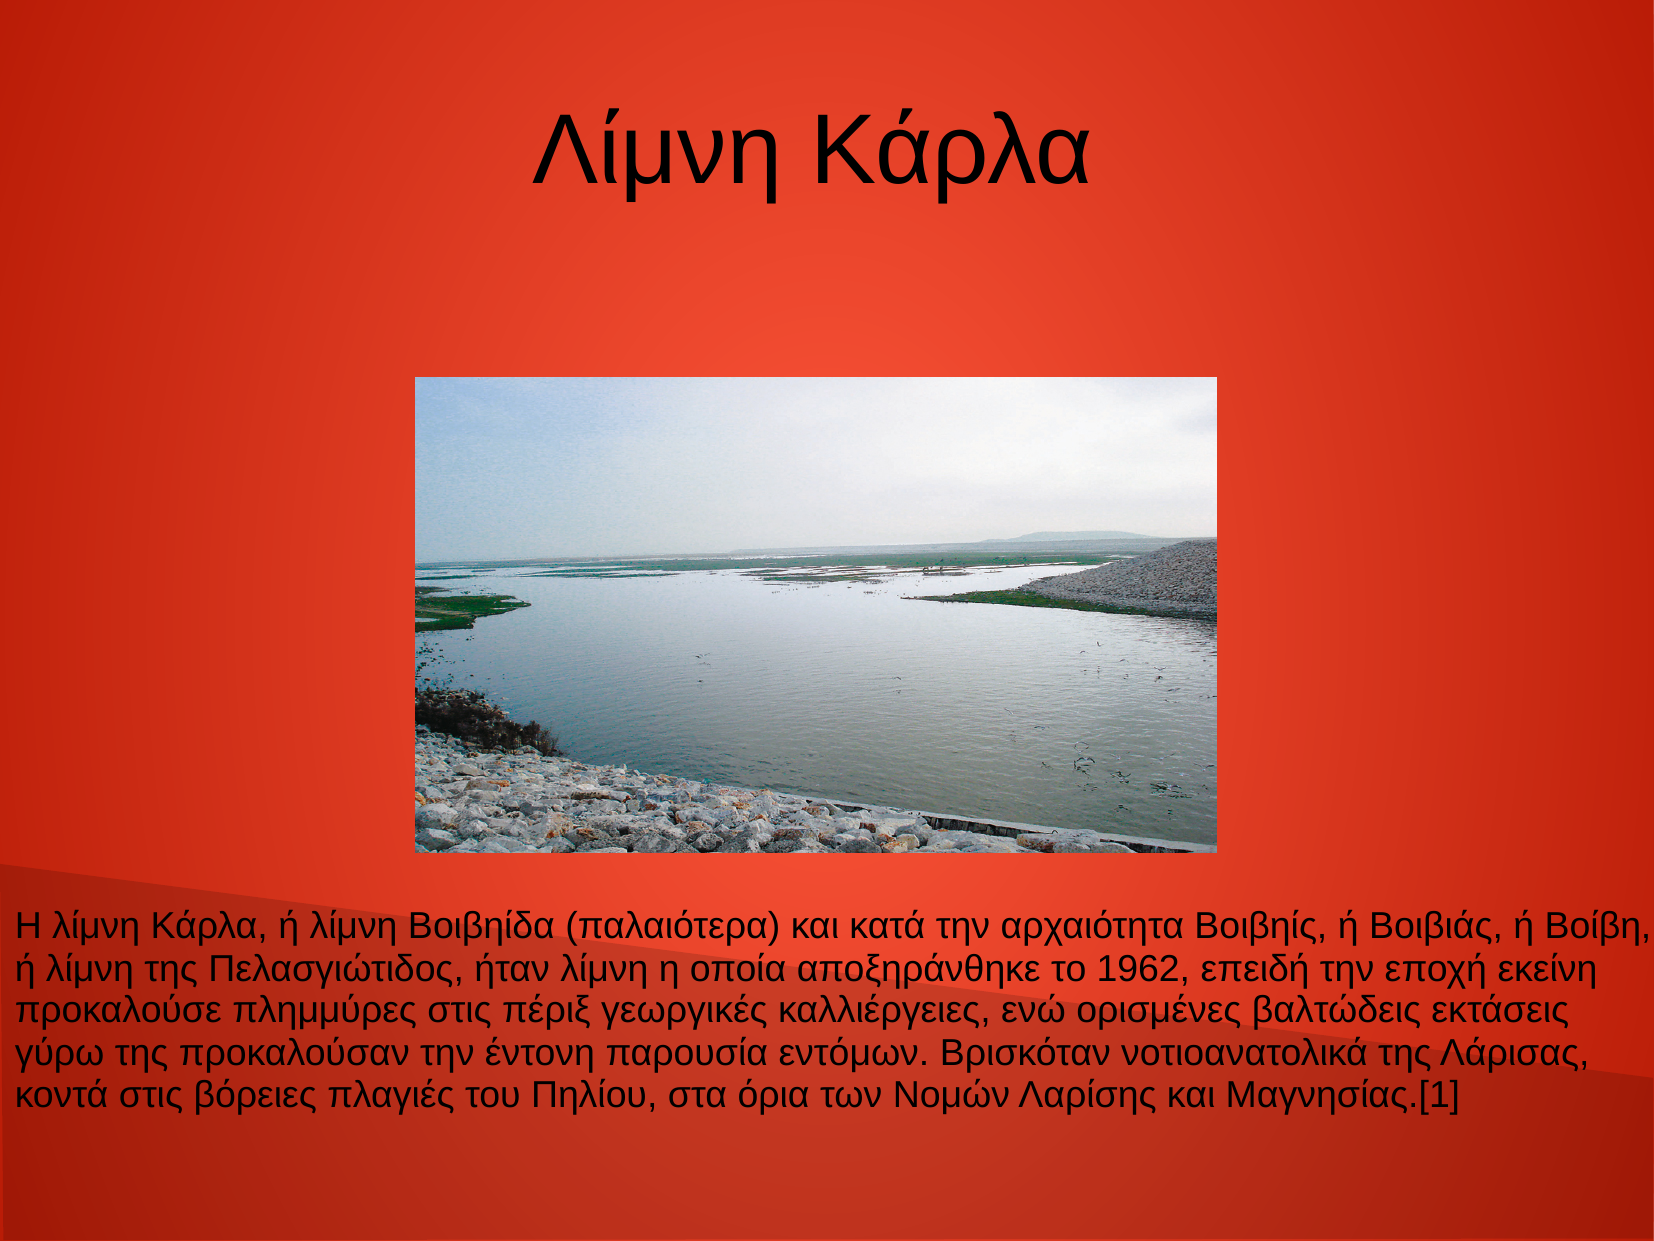

# Λίμνη Κάρλα
Η λίμνη Κάρλα, ή λίμνη Βοιβηίδα (παλαιότερα) και κατά την αρχαιότητα Βοιβηίς, ή Βοιβιάς, ή Βοίβη, ή λίμνη της Πελασγιώτιδος, ήταν λίμνη η οποία αποξηράνθηκε το 1962, επειδή την εποχή εκείνη προκαλούσε πλημμύρες στις πέριξ γεωργικές καλλιέργειες, ενώ ορισμένες βαλτώδεις εκτάσεις γύρω της προκαλούσαν την έντονη παρουσία εντόμων. Βρισκόταν νοτιοανατολικά της Λάρισας, κοντά στις βόρειες πλαγιές του Πηλίου, στα όρια των Νομών Λαρίσης και Μαγνησίας.[1]